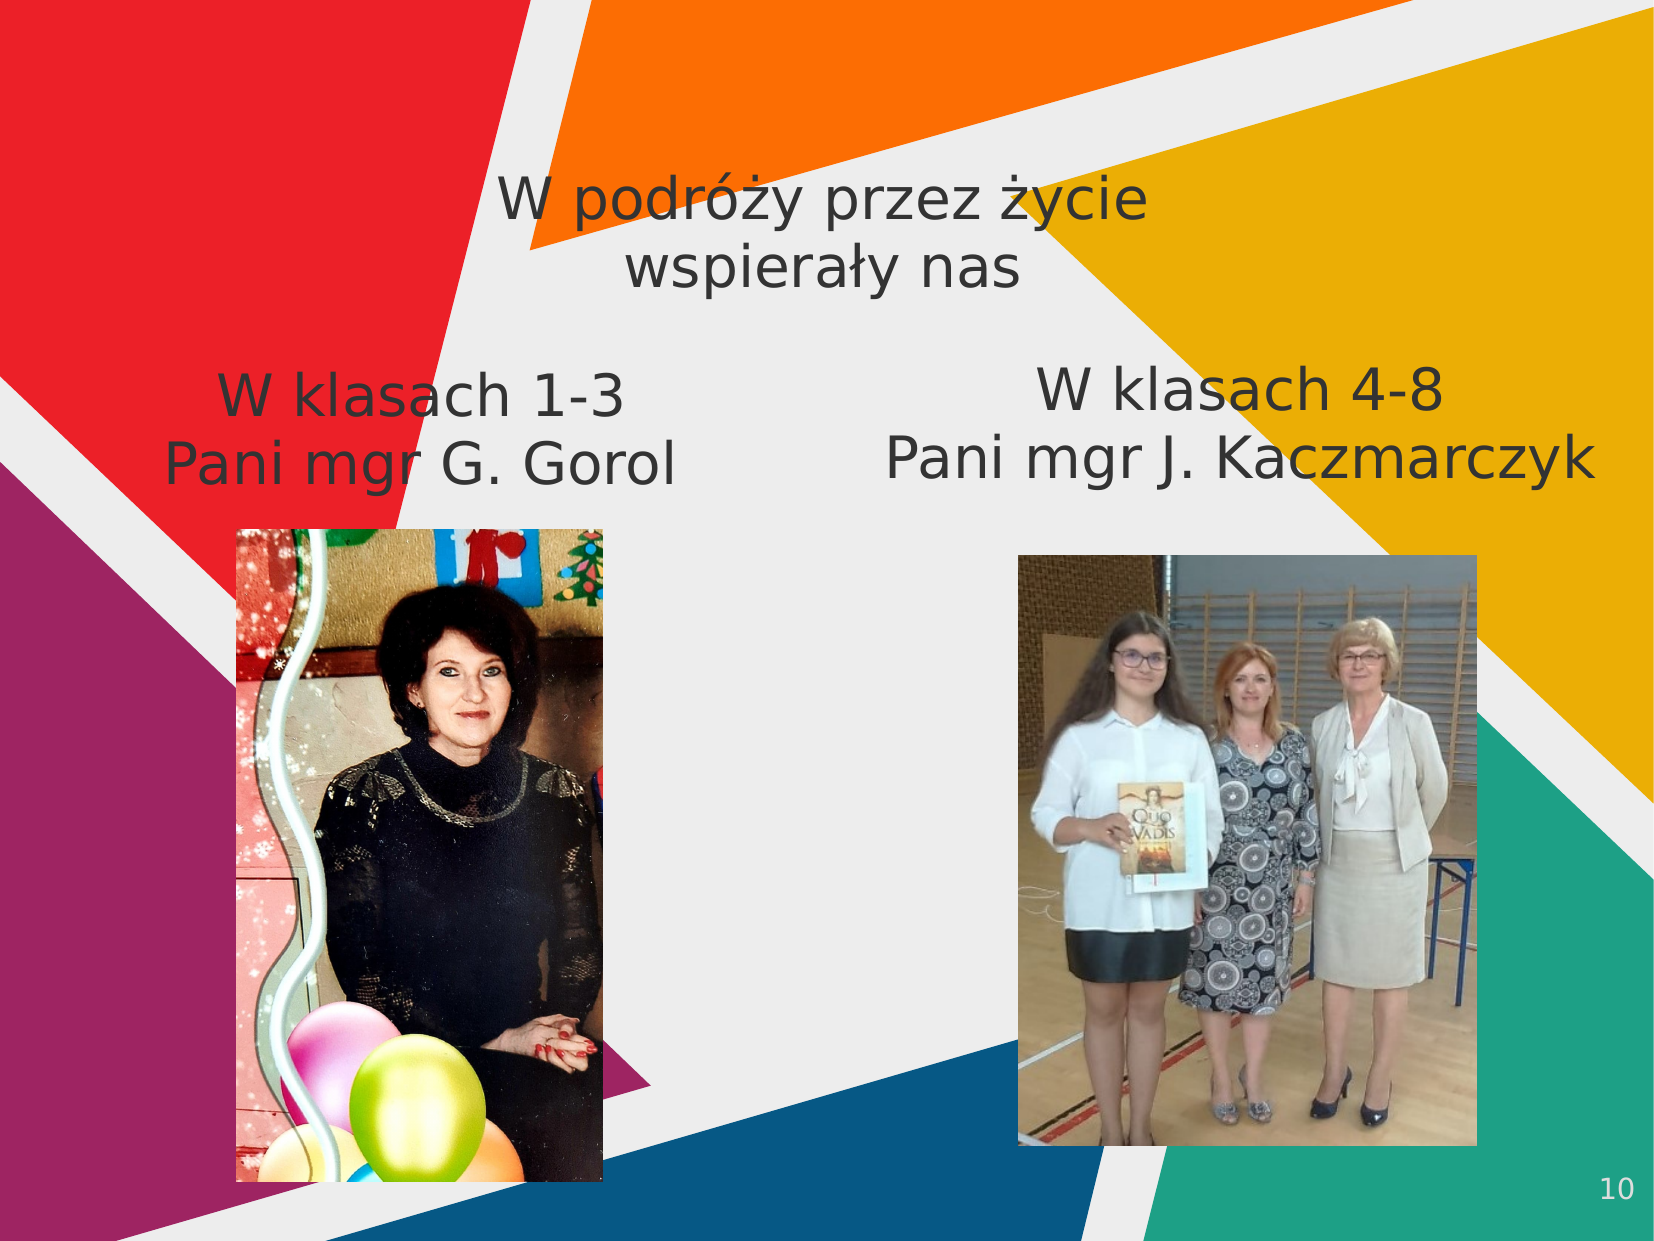

W podróży przez życie wspierały nas
W klasach 4-8
Pani mgr J. Kaczmarczyk
# W klasach 1-3 Pani mgr G. Gorol
10